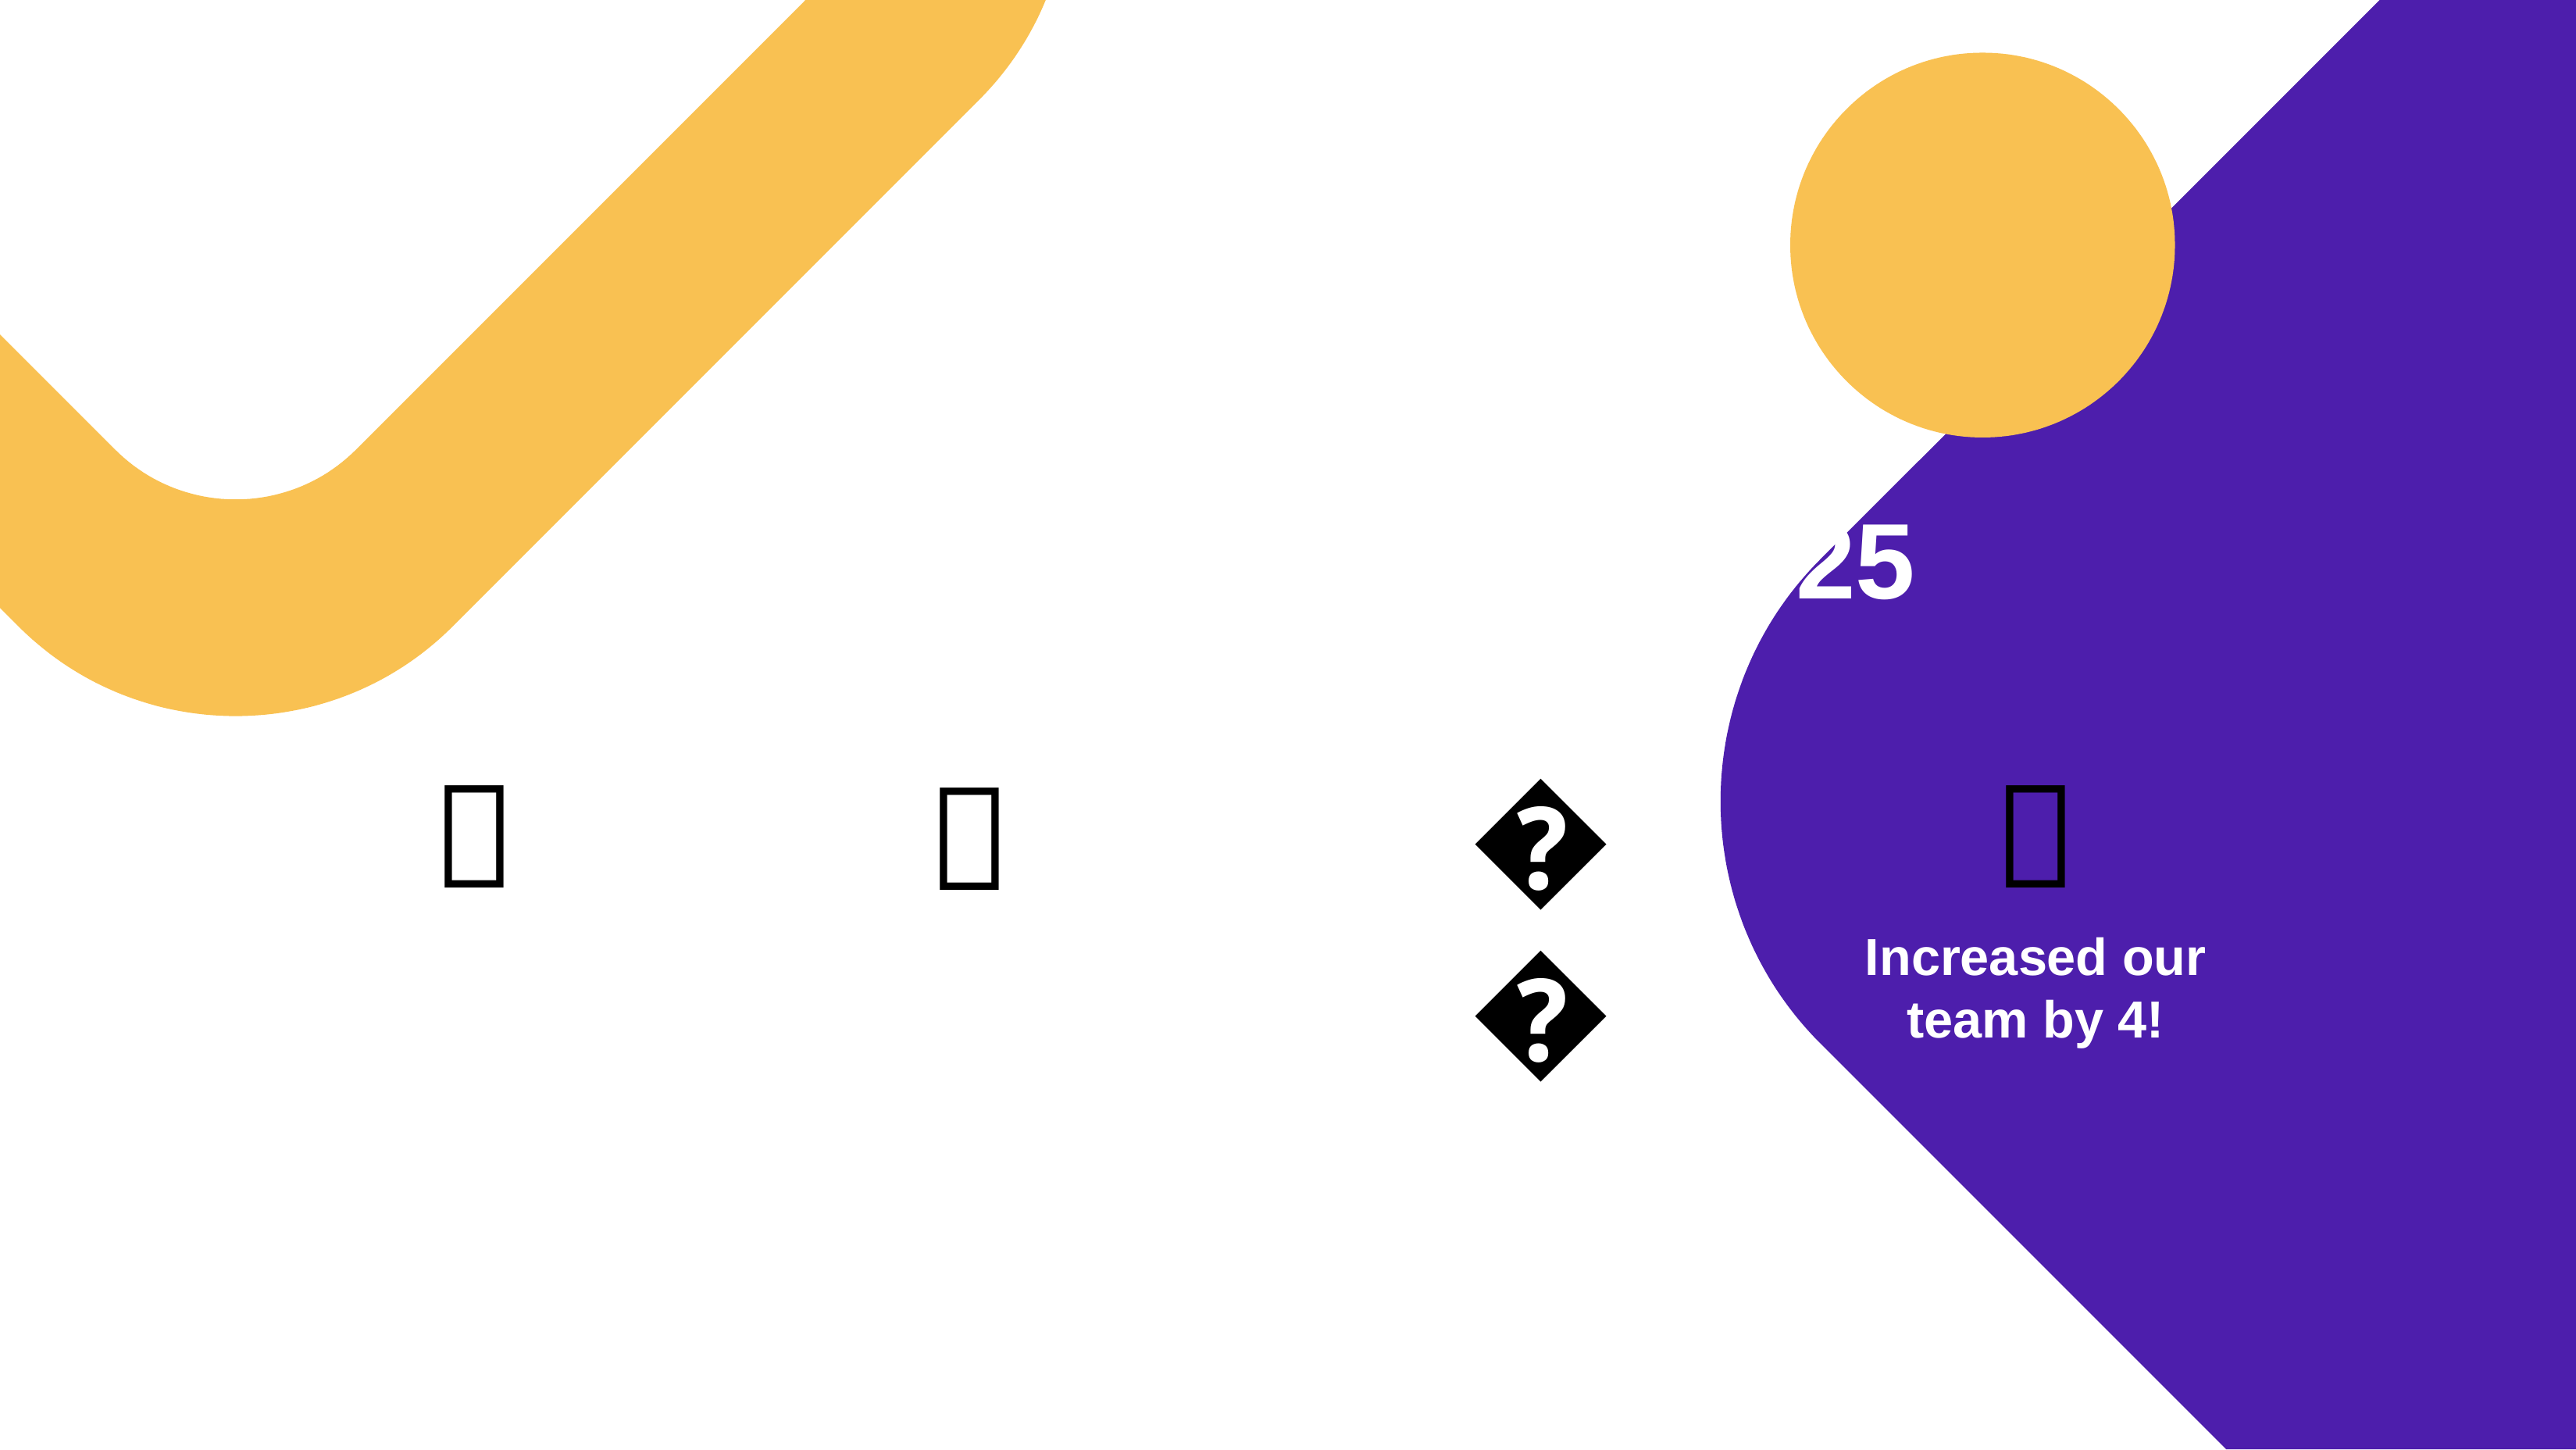

Goals CRUSHED in 2025
🏆
💪
🎉
🎊
Opened a NEW
operatory!
Our best ever
production year!
Increased patient
base by 5%!
Increased our
team by 4!